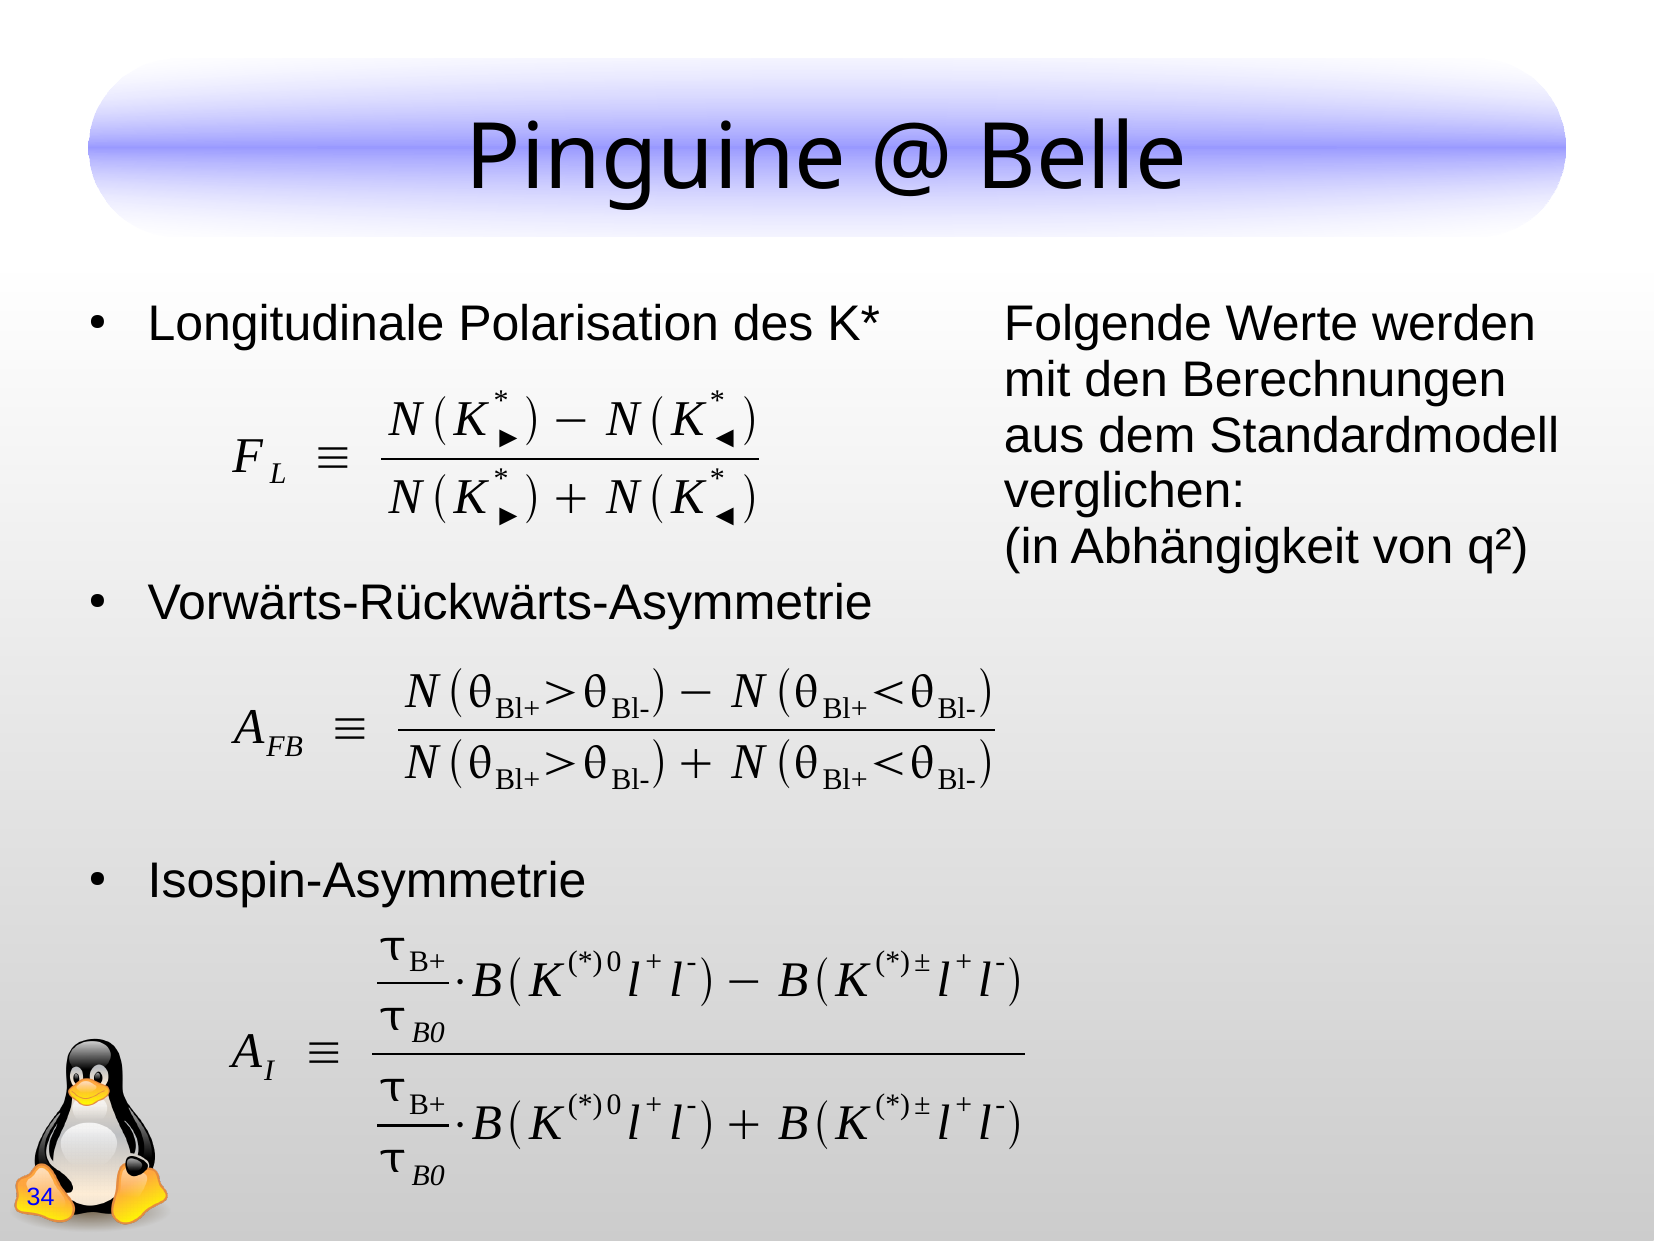

# Pinguine @ Belle
Longitudinale Polarisation des K*
Vorwärts-Rückwärts-Asymmetrie
Isospin-Asymmetrie
Folgende Werte werden mit den Berechnungen aus dem Standardmodell verglichen:
(in Abhängigkeit von q²)